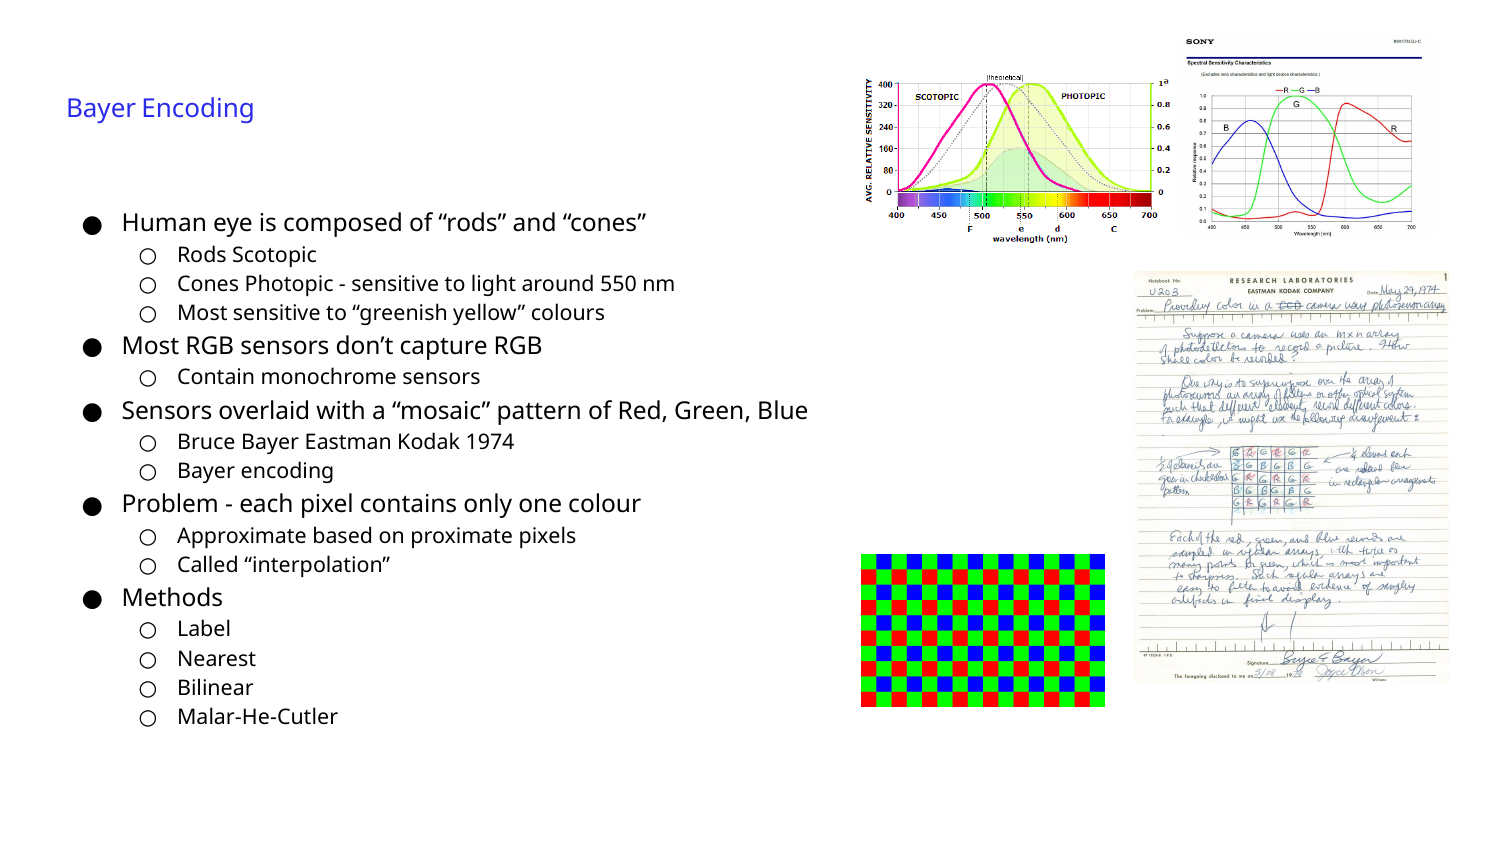

# Bayer Encoding
Human eye is composed of “rods” and “cones”
Rods Scotopic
Cones Photopic - sensitive to light around 550 nm
Most sensitive to “greenish yellow” colours
Most RGB sensors don’t capture RGB
Contain monochrome sensors
Sensors overlaid with a “mosaic” pattern of Red, Green, Blue
Bruce Bayer Eastman Kodak 1974
Bayer encoding
Problem - each pixel contains only one colour
Approximate based on proximate pixels
Called “interpolation”
Methods
Label
Nearest
Bilinear
Malar-He-Cutler